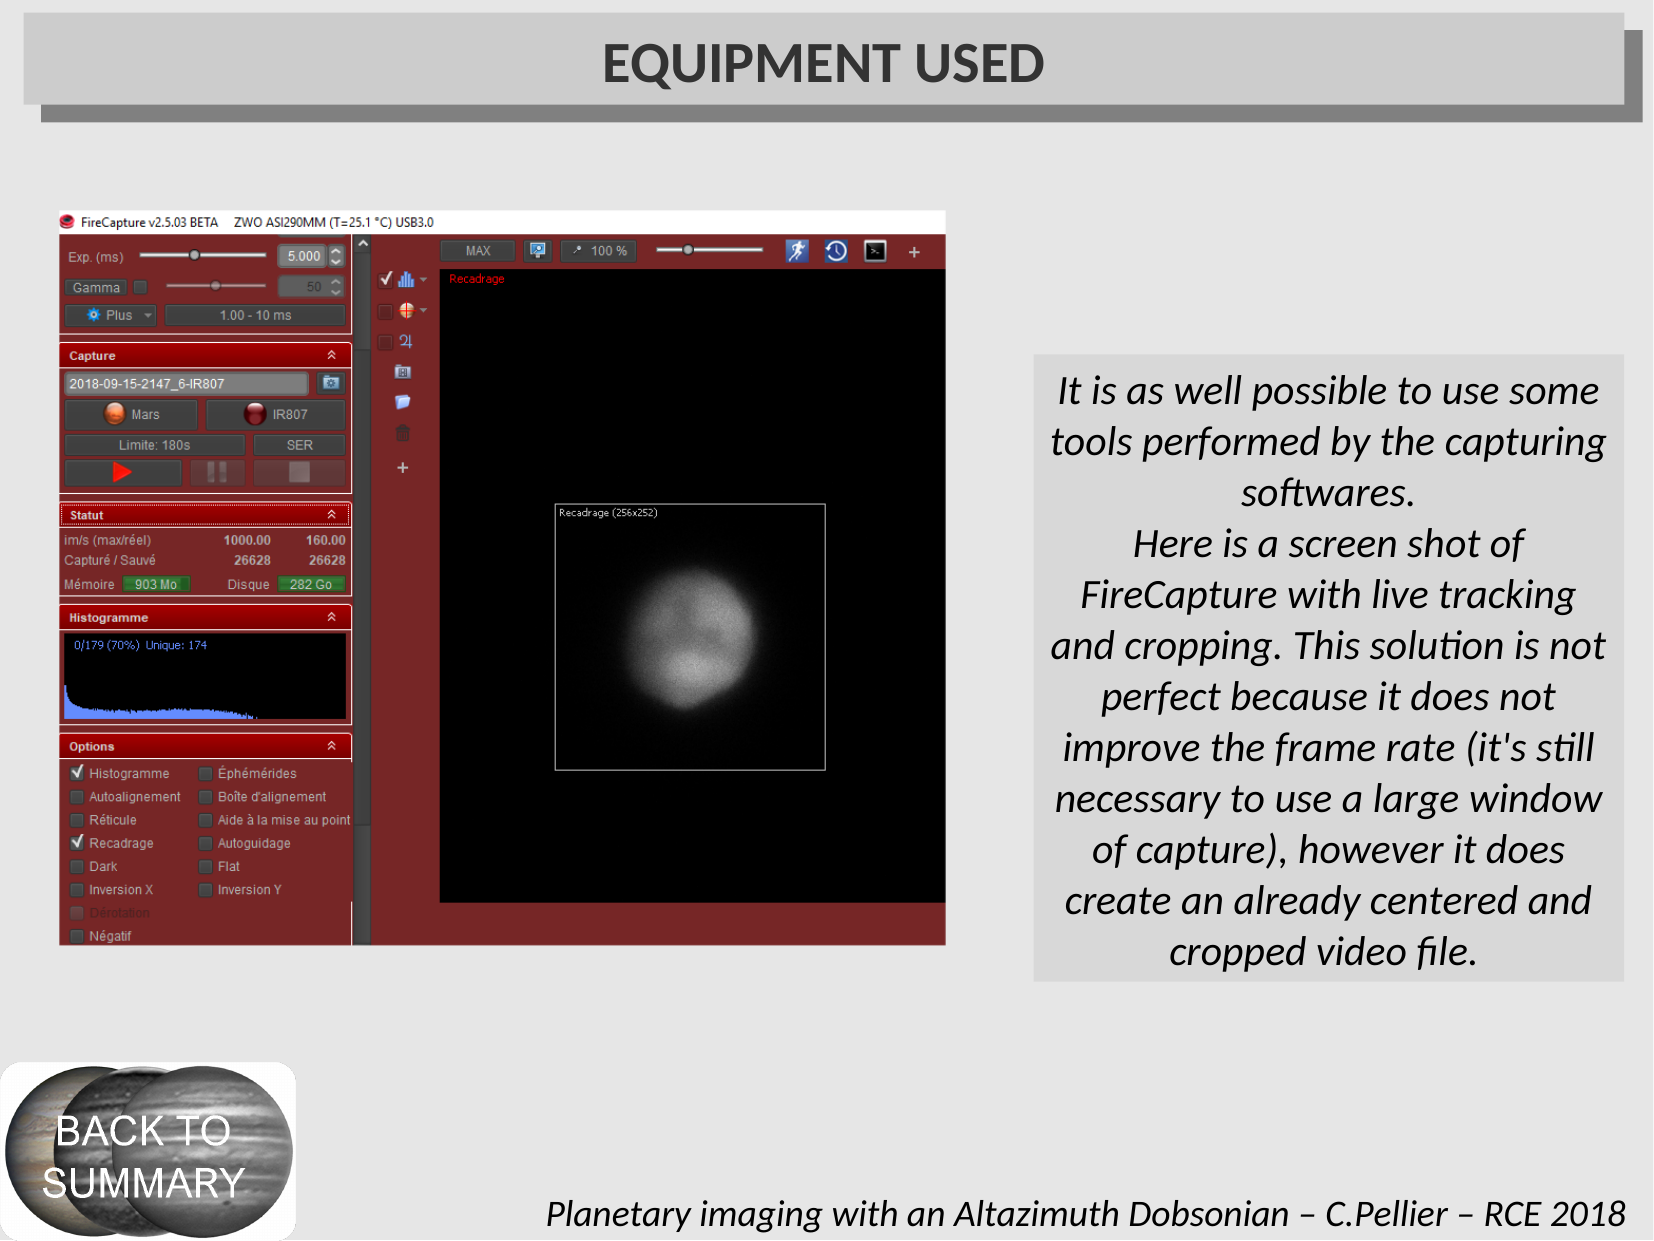

EQUIPMENT USED
It is as well possible to use some tools performed by the capturing softwares.
Here is a screen shot of FireCapture with live tracking and cropping. This solution is not perfect because it does not improve the frame rate (it's still necessary to use a large window of capture), however it does create an already centered and cropped video file.
Planetary imaging with an Altazimuth Dobsonian – C.Pellier – RCE 2018